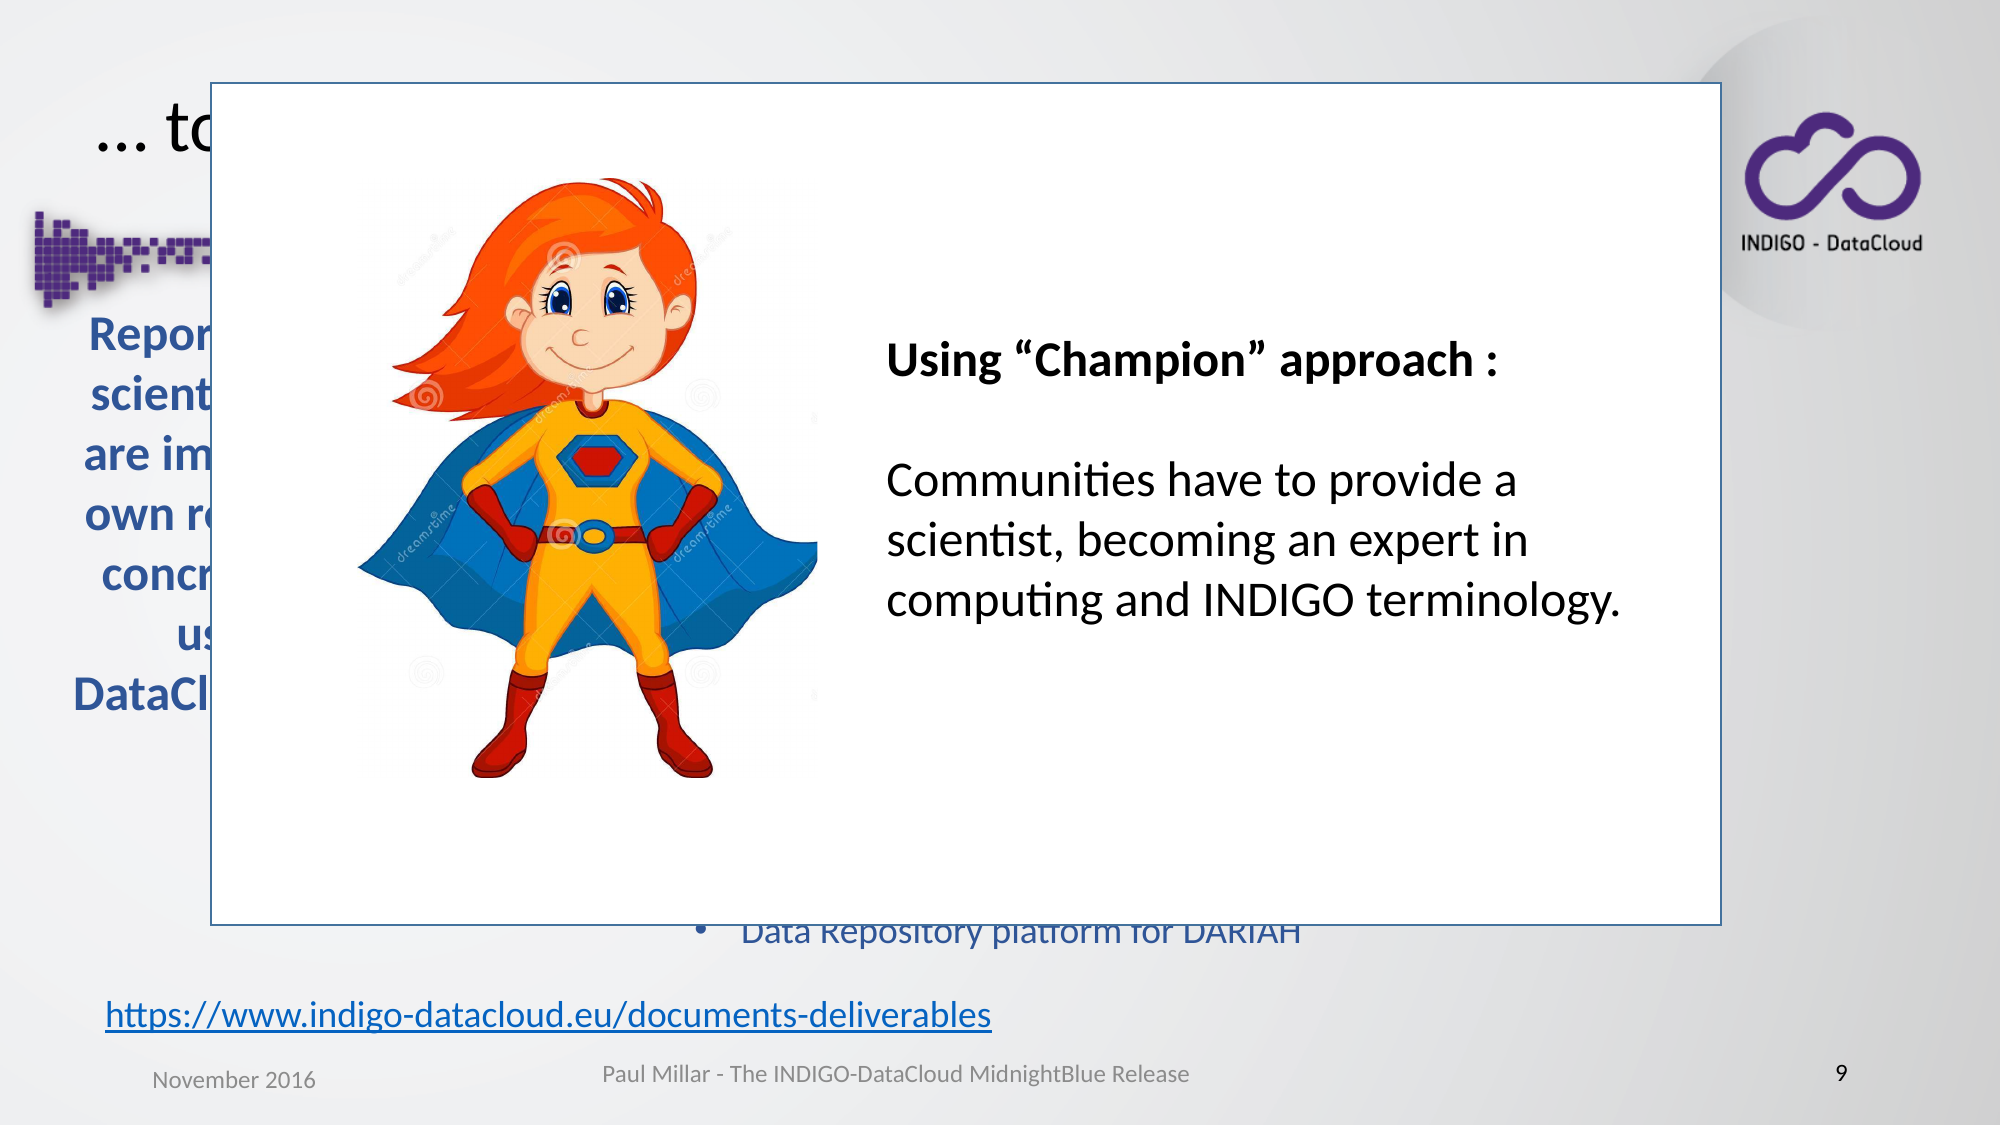

# … to here … Community Case Studies
Using “Champion” approach :
Communities have to provide a scientist, becoming an expert in computing and INDIGO terminology.
Monitoring and Modelling Algae Bloom in a Water Reservoir
TRUFA (Transcriptomes UserFriendly Analysis)
Medial Imaging Biobanks
Molecular Dynamics Simulations
Astronomical Data Archives
Archive System for the Cherenkov Telescope Array (CTA)
HADDOCK Portal
DisVis
PowerFit
Climate models inter comparison data analysis
eCulture Science Gateway
EGI FedCloud Community Requirements
ELIXIR-ITA: Galaxy as a Cloud Service
MOIST – Multidisciplinary Oceanic Information System
Data Repository platform for DARIAH
Report on how several scientific communities are implementing their own requirements into concrete applications using INDIGO-DataCloud components.
 https://www.indigo-datacloud.eu/documents-deliverables
Paul Millar - The INDIGO-DataCloud MidnightBlue Release
November 2016